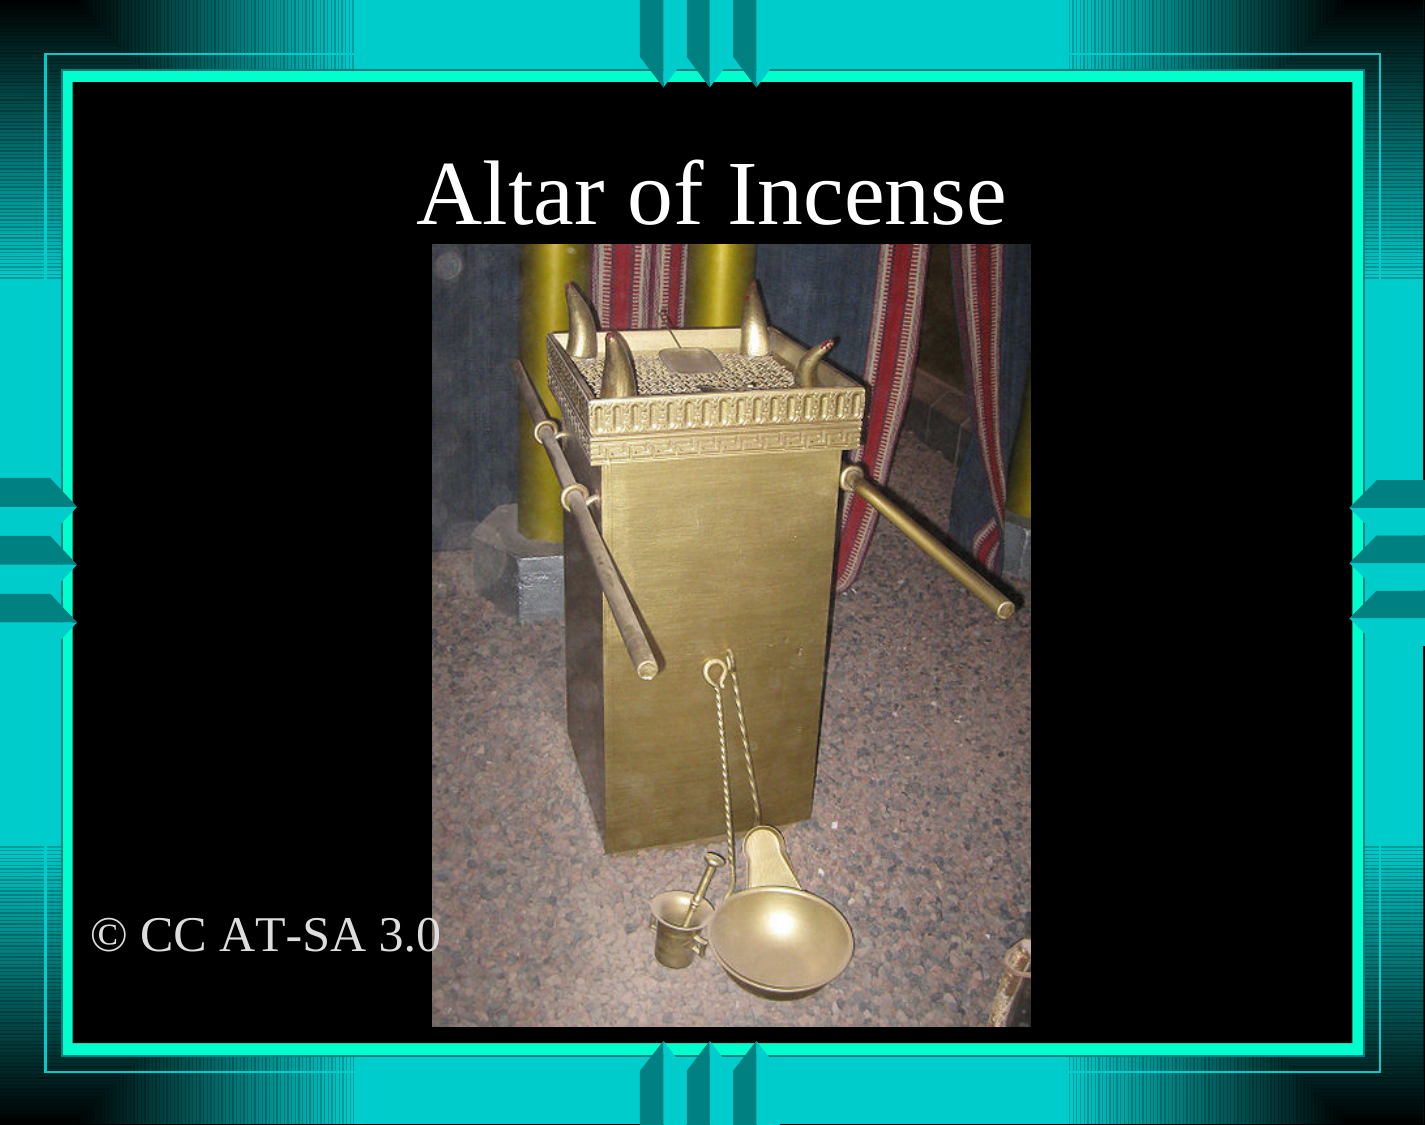

# Altar of Incense
© CC AT-SA 3.0